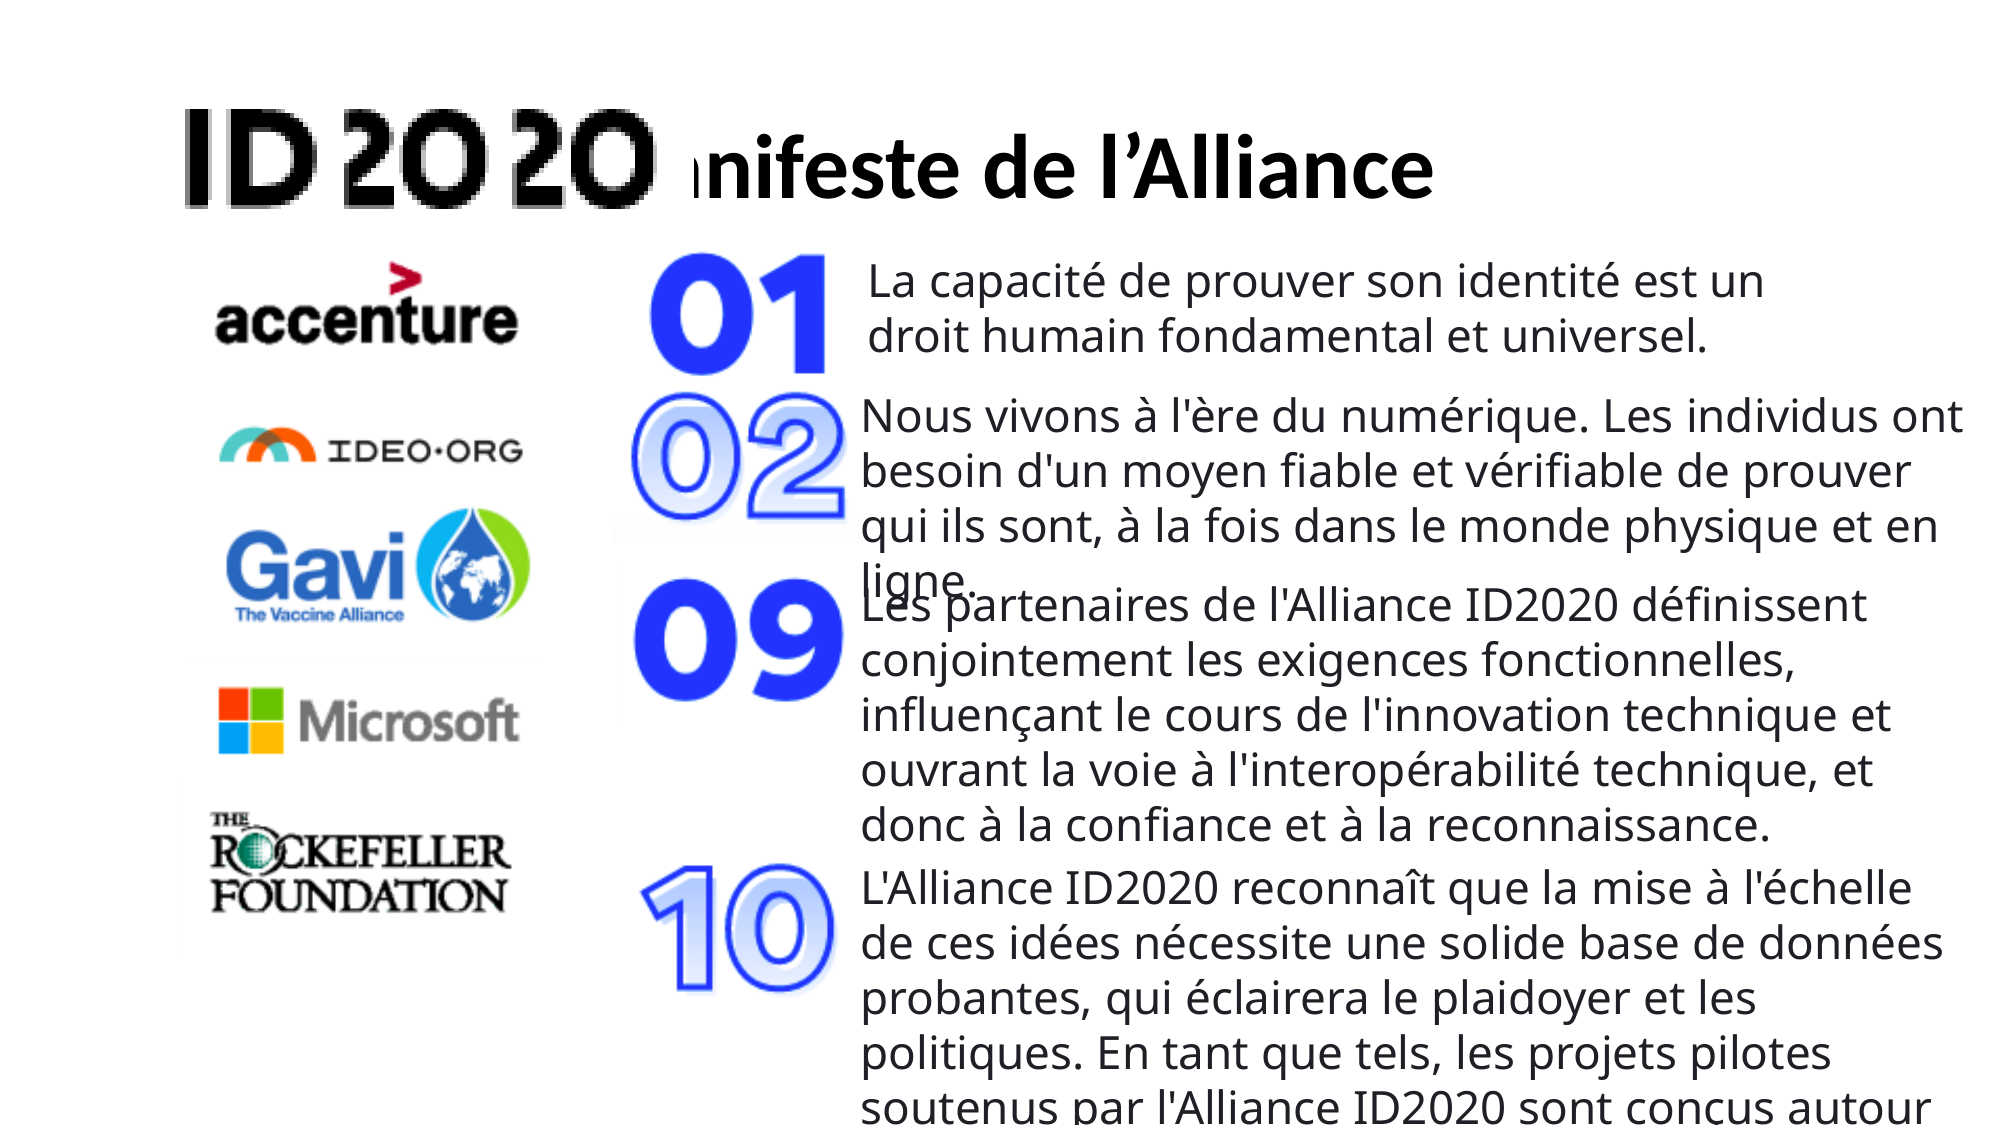

# Le Manifeste de l’Alliance
La capacité de prouver son identité est un droit humain fondamental et universel.
Nous vivons à l'ère du numérique. Les individus ont besoin d'un moyen fiable et vérifiable de prouver qui ils sont, à la fois dans le monde physique et en ligne.
Les partenaires de l'Alliance ID2020 définissent conjointement les exigences fonctionnelles, influençant le cours de l'innovation technique et ouvrant la voie à l'interopérabilité technique, et donc à la confiance et à la reconnaissance.
L'Alliance ID2020 reconnaît que la mise à l'échelle de ces idées nécessite une solide base de données probantes, qui éclairera le plaidoyer et les politiques. En tant que tels, les projets pilotes soutenus par l'Alliance ID2020 sont conçus autour d'un cadre commun de suivi et d'évaluation.